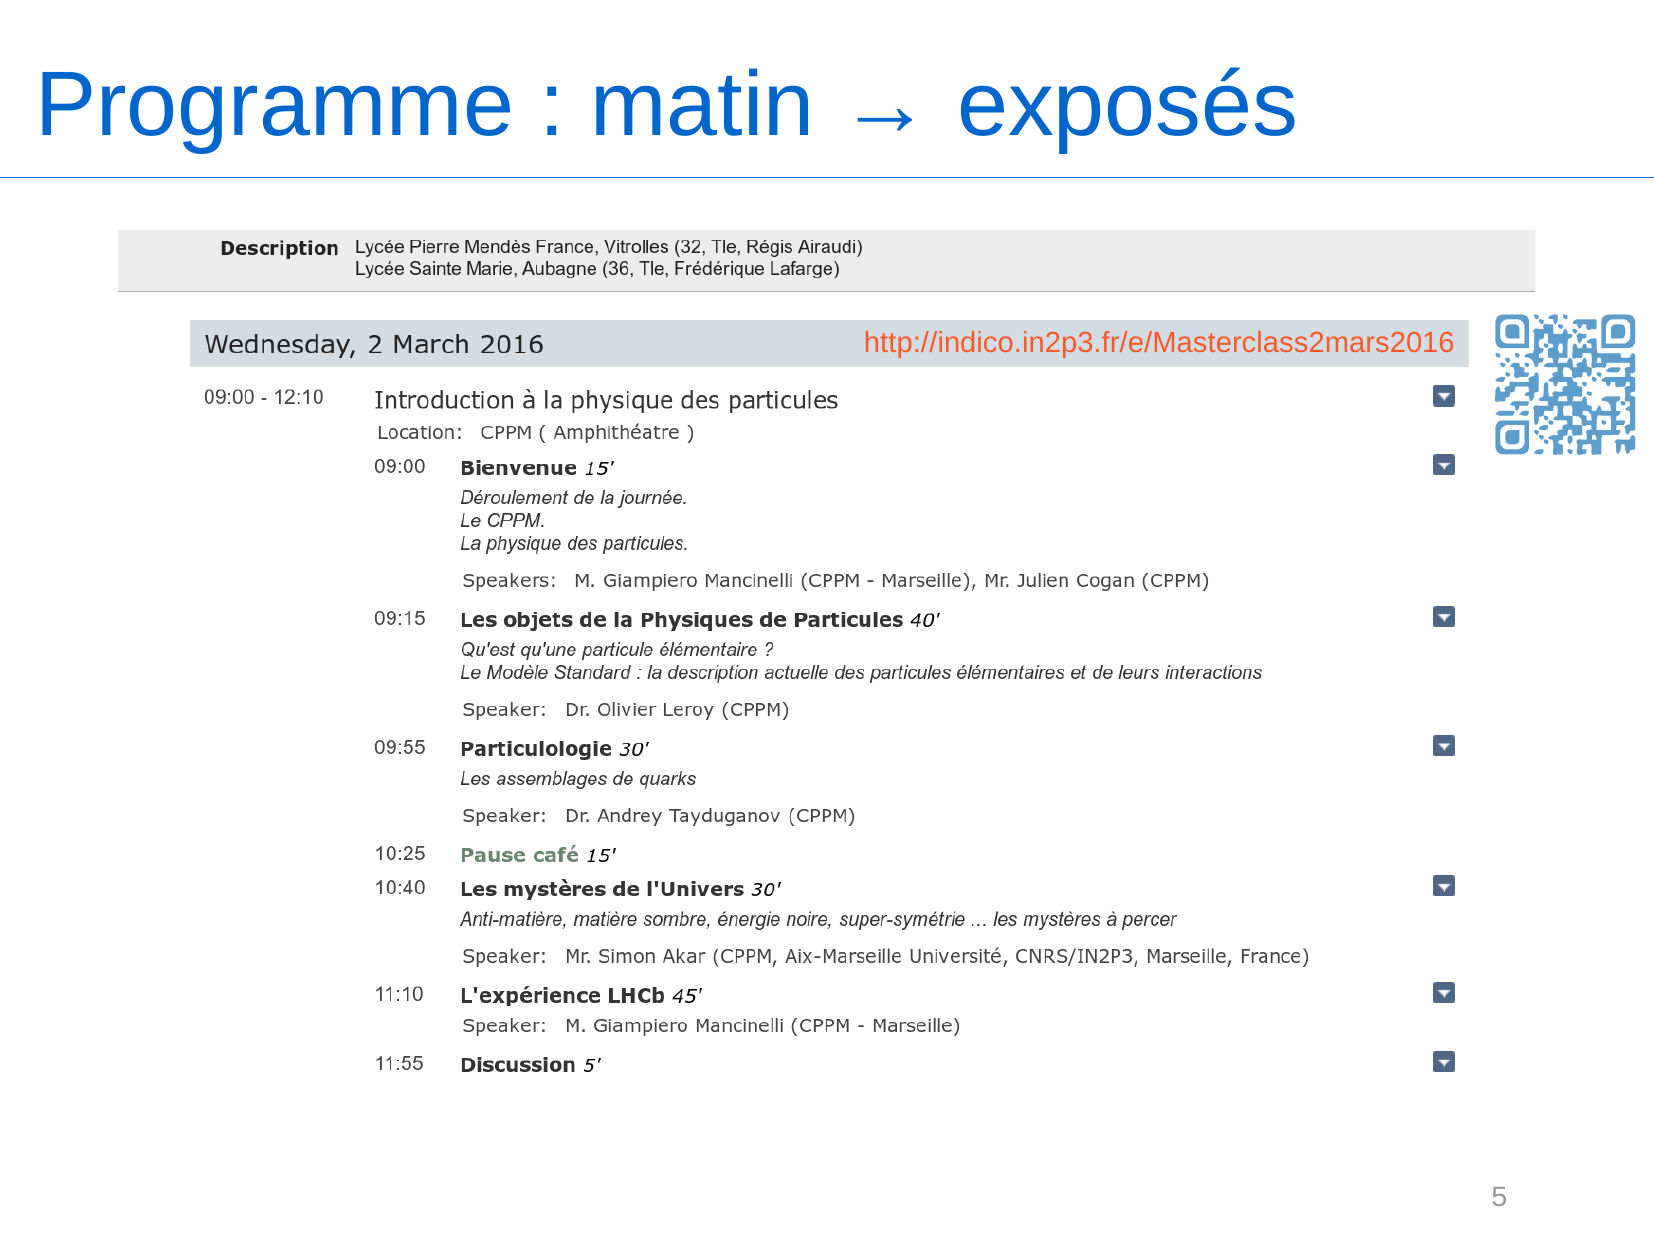

# Programme : matin → exposés
http://indico.in2p3.fr/e/Masterclass2mars2016
5